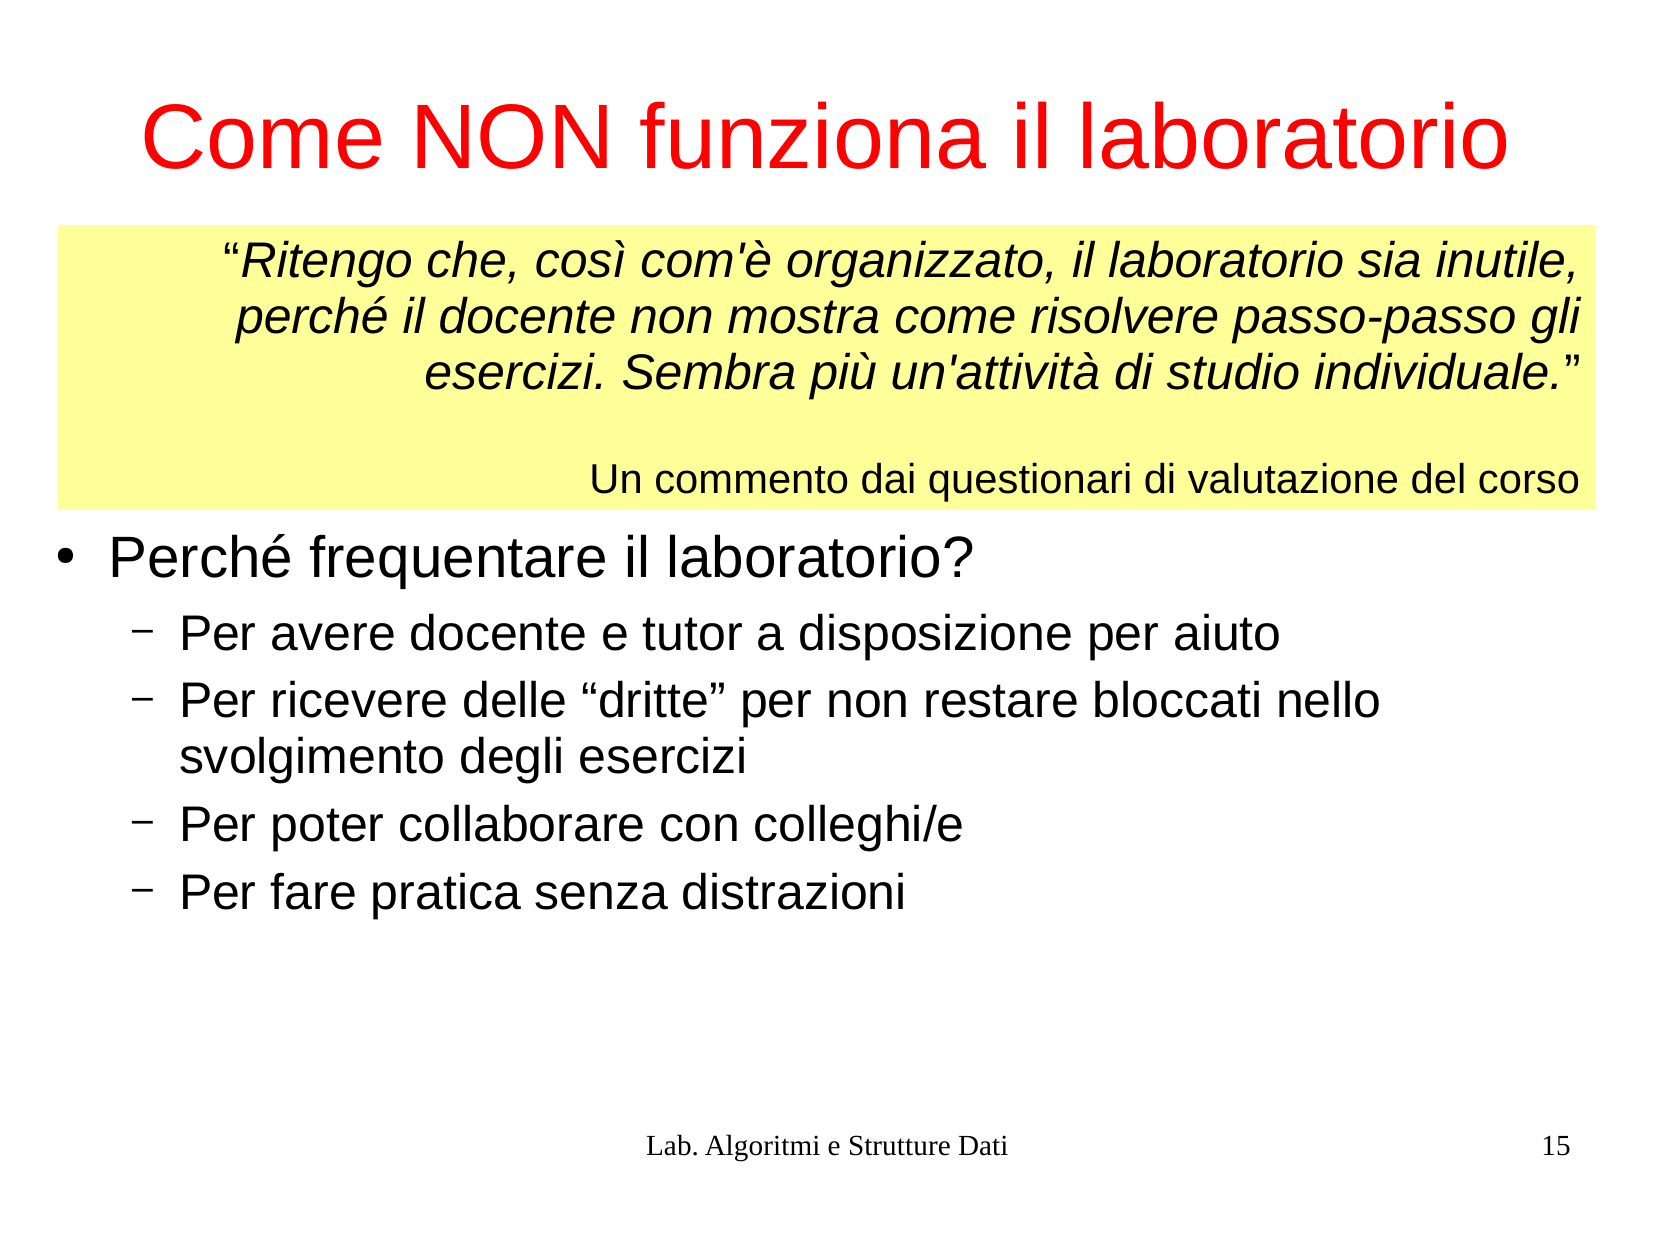

# Come NON funziona il laboratorio
“Ritengo che, così com'è organizzato, il laboratorio sia inutile, perché il docente non mostra come risolvere passo-passo gli esercizi. Sembra più un'attività di studio individuale.”
Un commento dai questionari di valutazione del corso
Perché frequentare il laboratorio?
Per avere docente e tutor a disposizione per aiuto
Per ricevere delle “dritte” per non restare bloccati nello svolgimento degli esercizi
Per poter collaborare con colleghi/e
Per fare pratica senza distrazioni
Lab. Algoritmi e Strutture Dati
15